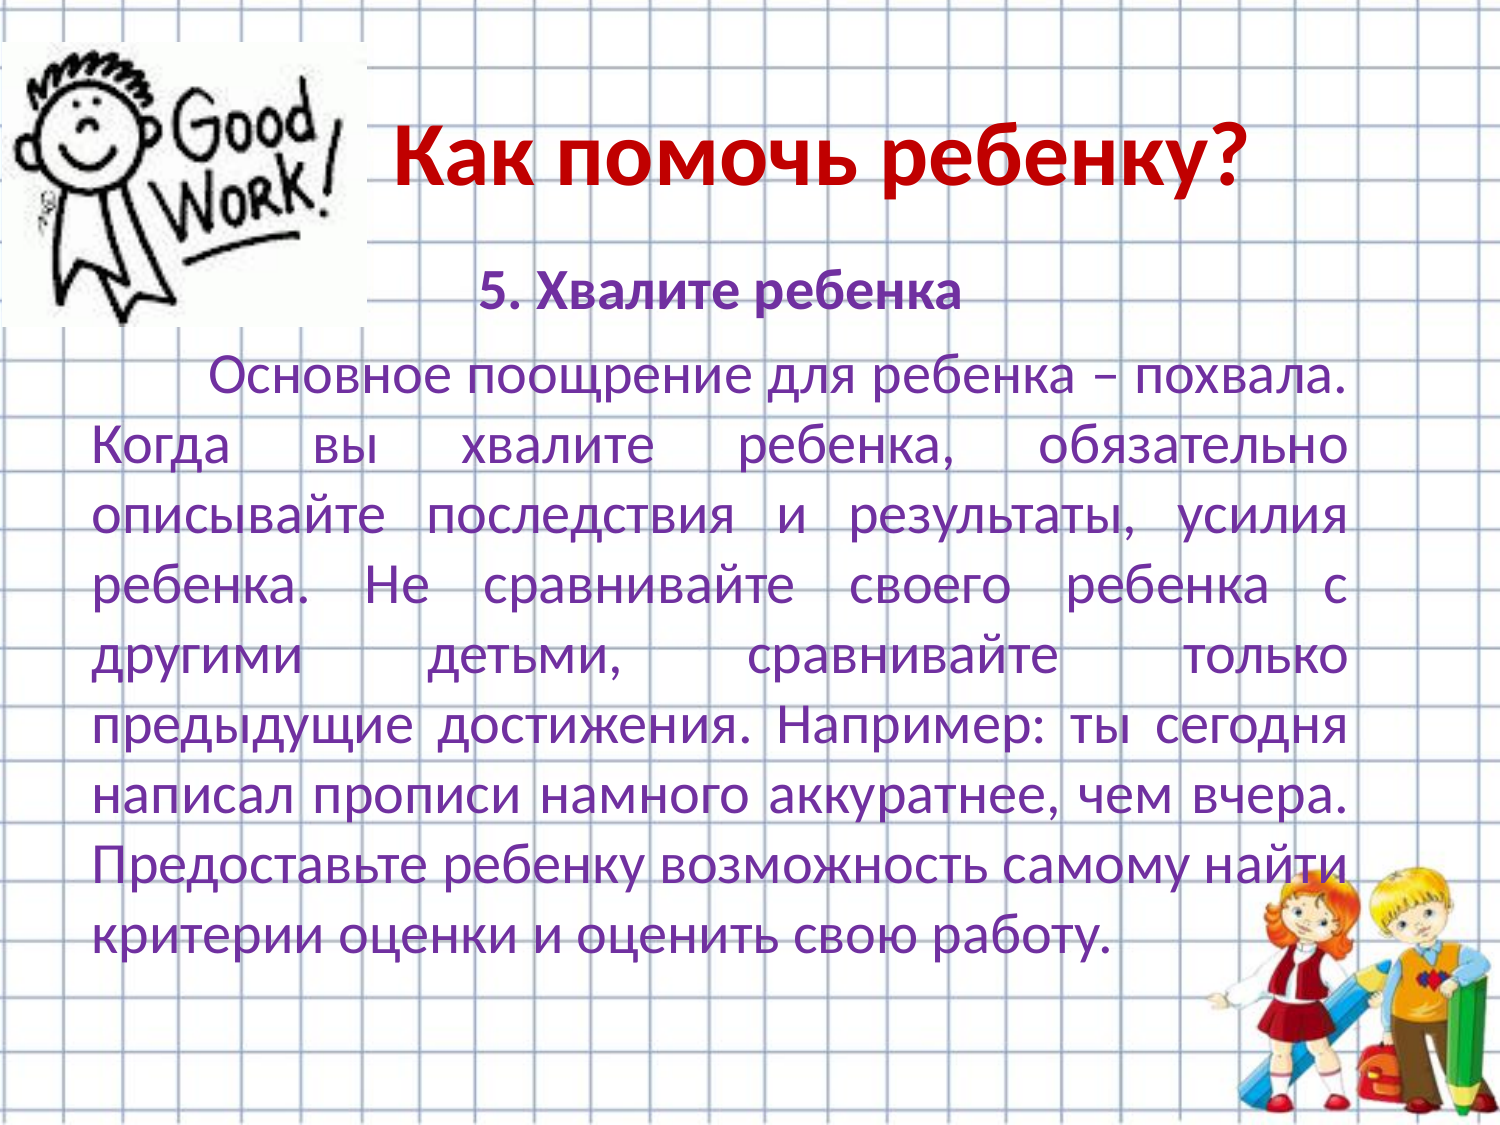

Как помочь ребенку?
# 5. Хвалите ребенка
 Основное поощрение для ребенка – похвала. Когда вы хвалите ребенка, обязательно описывайте последствия и результаты, усилия ребенка. Не сравнивайте своего ребенка с другими детьми, сравнивайте только предыдущие достижения. Например: ты сегодня написал прописи намного аккуратнее, чем вчера. Предоставьте ребенку возможность самому найти критерии оценки и оценить свою работу.